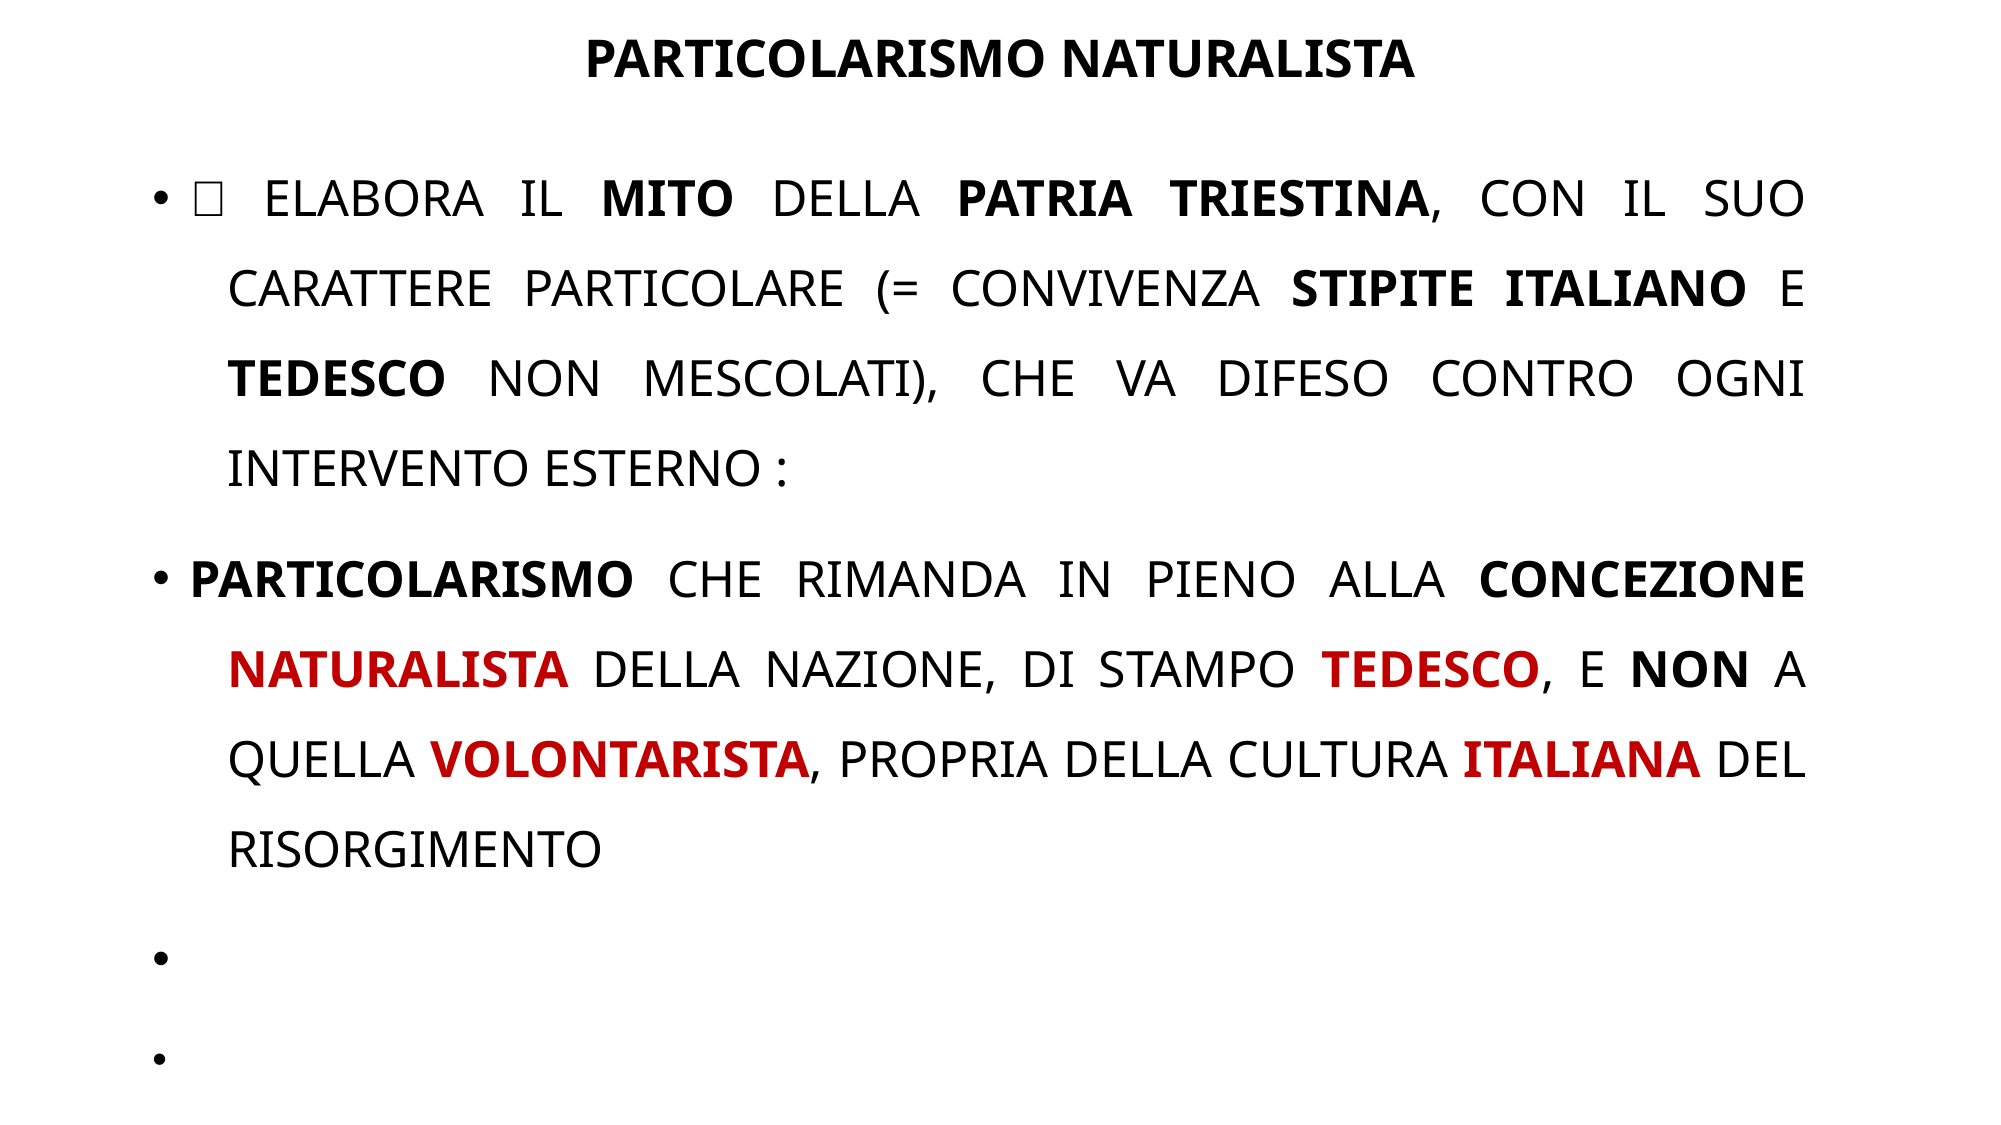

# PARTICOLARISMO NATURALISTA
 ELABORA IL MITO DELLA PATRIA TRIESTINA, CON IL SUO CARATTERE PARTICOLARE (= CONVIVENZA STIPITE ITALIANO E TEDESCO NON MESCOLATI), CHE VA DIFESO CONTRO OGNI INTERVENTO ESTERNO :
PARTICOLARISMO CHE RIMANDA IN PIENO ALLA CONCEZIONE NATURALISTA DELLA NAZIONE, DI STAMPO TEDESCO, E NON A QUELLA VOLONTARISTA, PROPRIA DELLA CULTURA ITALIANA DEL RISORGIMENTO